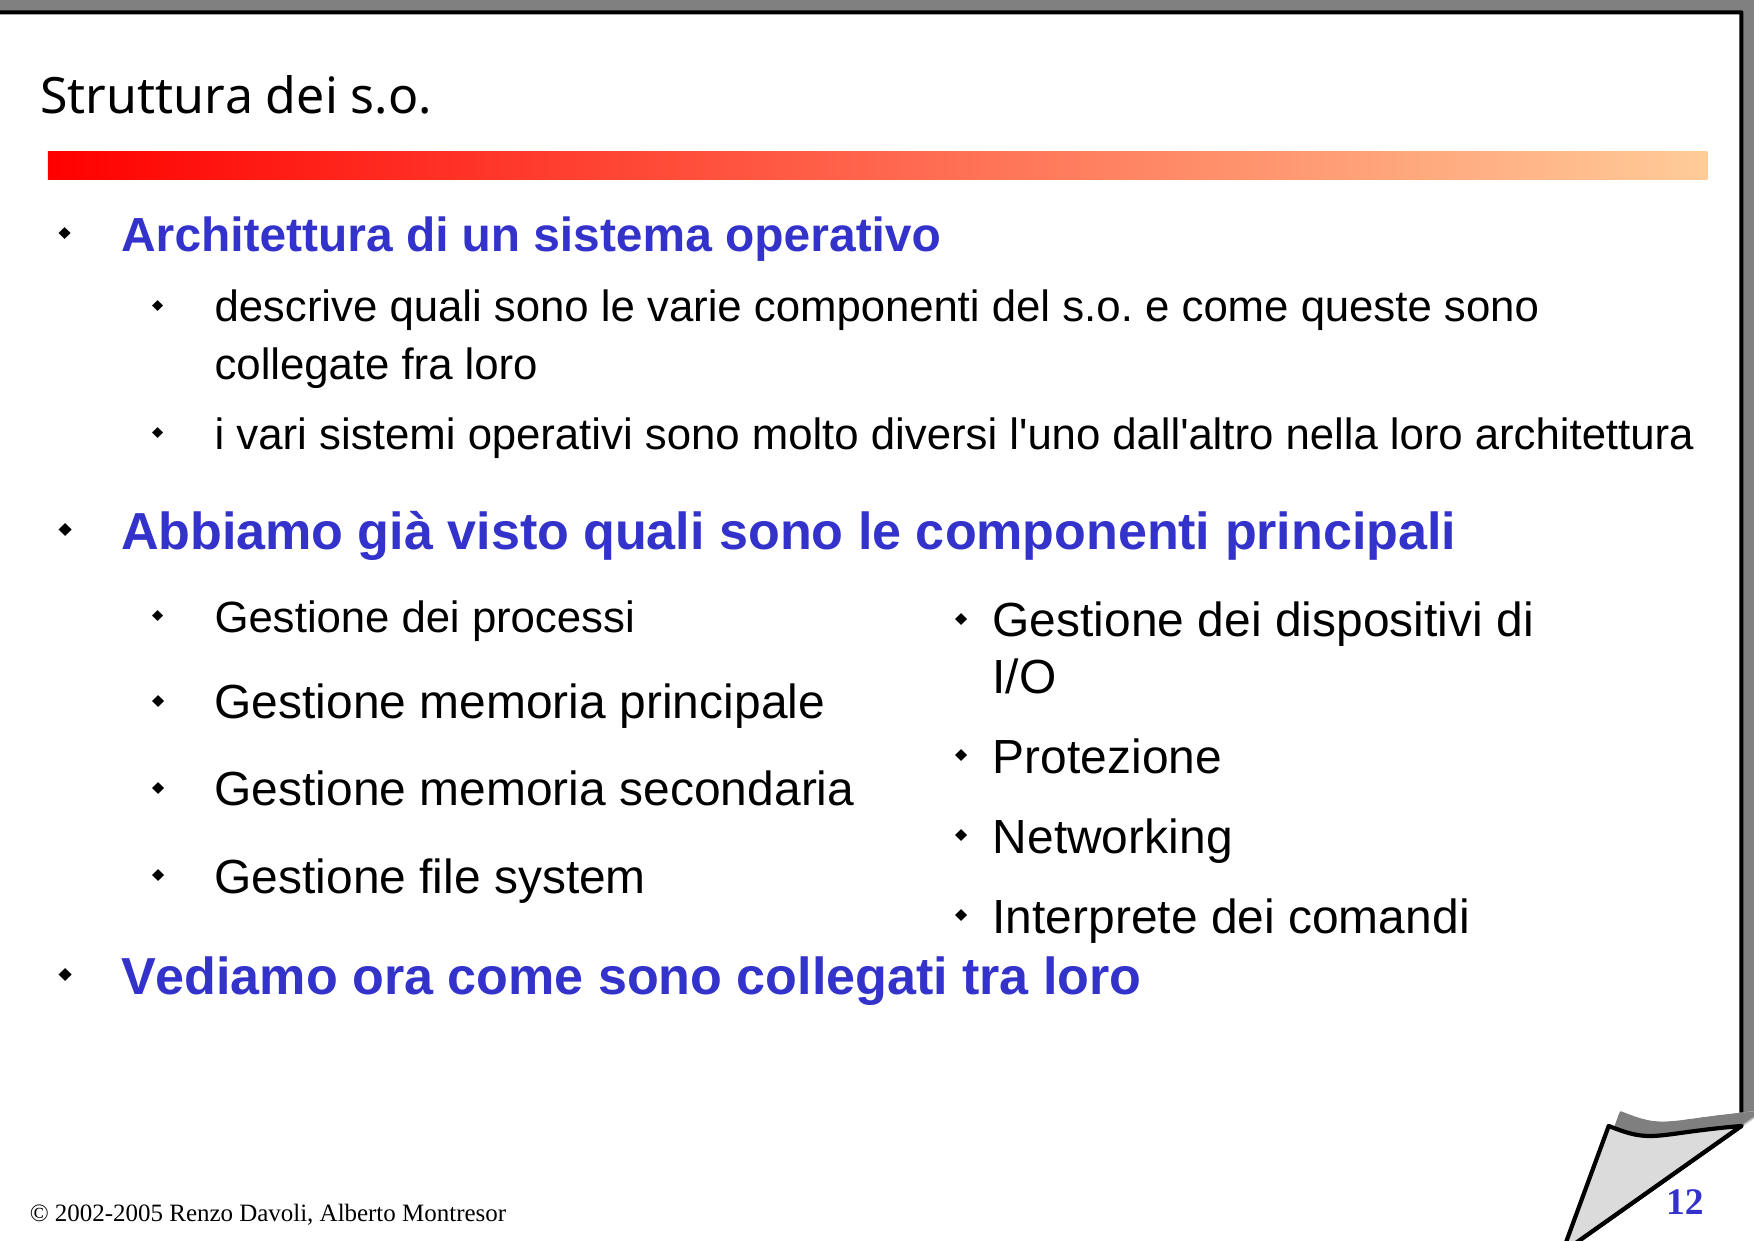

# Struttura dei s.o.
Architettura di un sistema operativo
descrive quali sono le varie componenti del s.o. e come queste sono collegate fra loro
i vari sistemi operativi sono molto diversi l'uno dall'altro nella loro architettura
Abbiamo già visto quali sono le componenti principali
Gestione dei processi
Gestione memoria principale
Gestione memoria secondaria
Gestione file system
Vediamo ora come sono collegati tra loro
Gestione dei dispositivi di I/O
Protezione
Networking
Interprete dei comandi